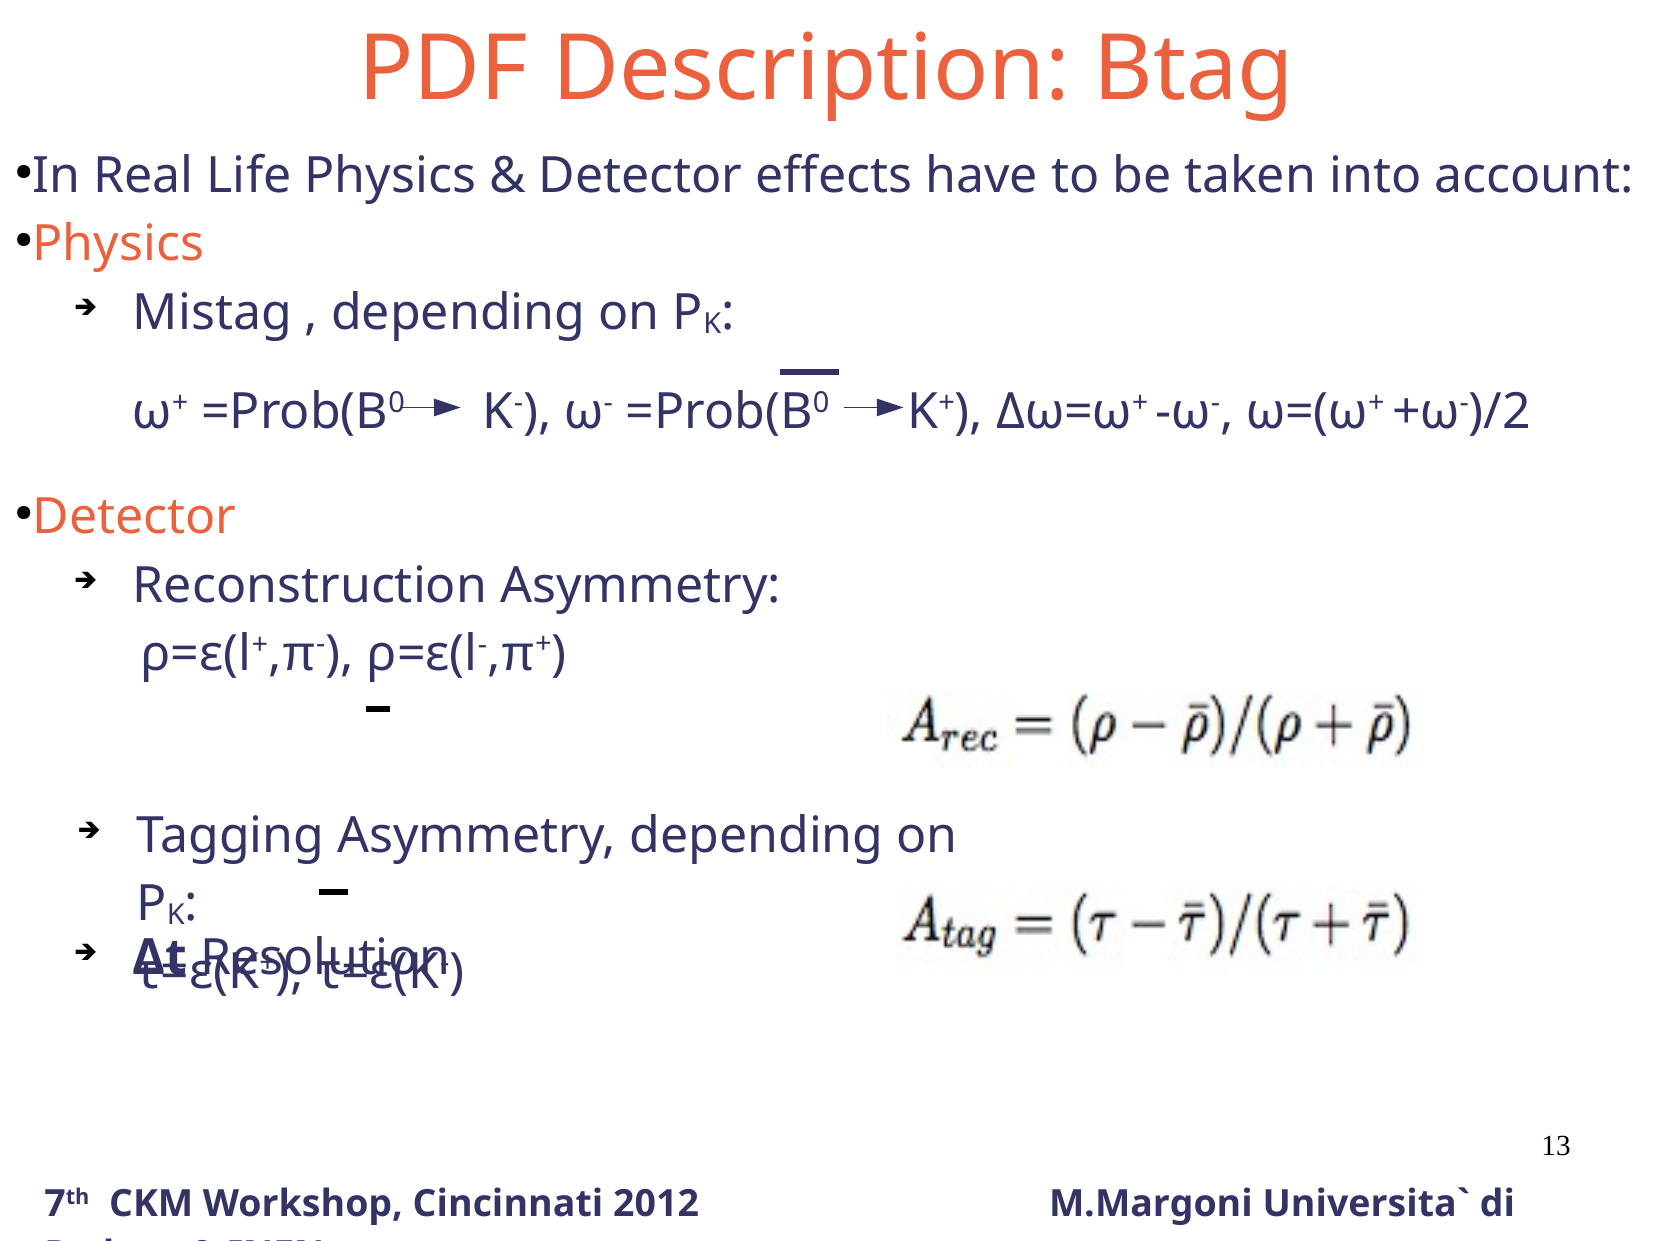

# PDF Description: Btag
In Real Life Physics & Detector effects have to be taken into account:
Physics
Mistag , depending on PK:
Detector
Reconstruction Asymmetry:
	 ρ=ε(l+,π-), ρ=ε(l-,π+)
Δt Resolution
ω+ =Prob(B0 K-), ω- =Prob(B0 K+), Δω=ω+ -ω-, ω=(ω+ +ω-)/2
Tagging Asymmetry, depending on PK:
τ=ε(K+), τ=ε(K-)
13
7th CKM Workshop, Cincinnati 2012 M.Margoni Universita` di Padova & INFN